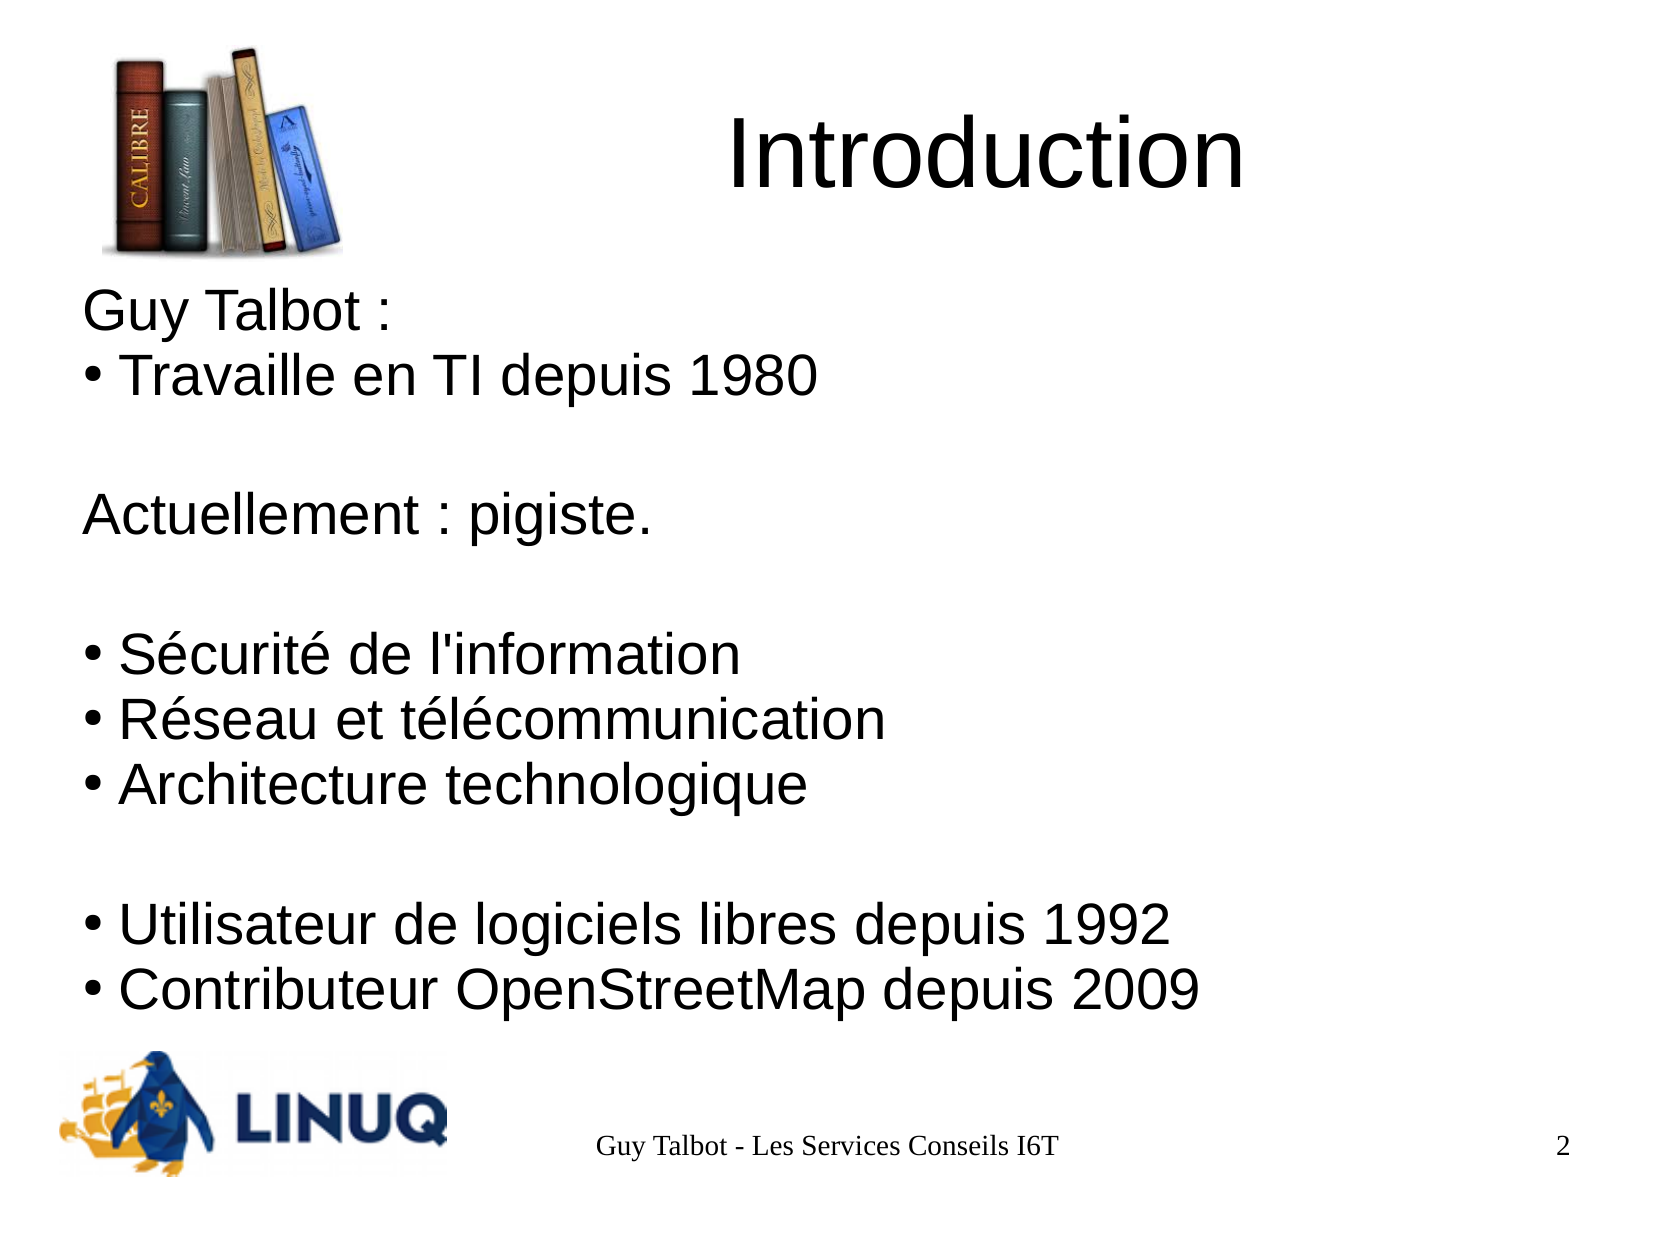

# Introduction
Guy Talbot :
Travaille en TI depuis 1980
Actuellement : pigiste.
Sécurité de l'information
Réseau et télécommunication
Architecture technologique
Utilisateur de logiciels libres depuis 1992
Contributeur OpenStreetMap depuis 2009
Guy Talbot - Les Services Conseils I6T
2